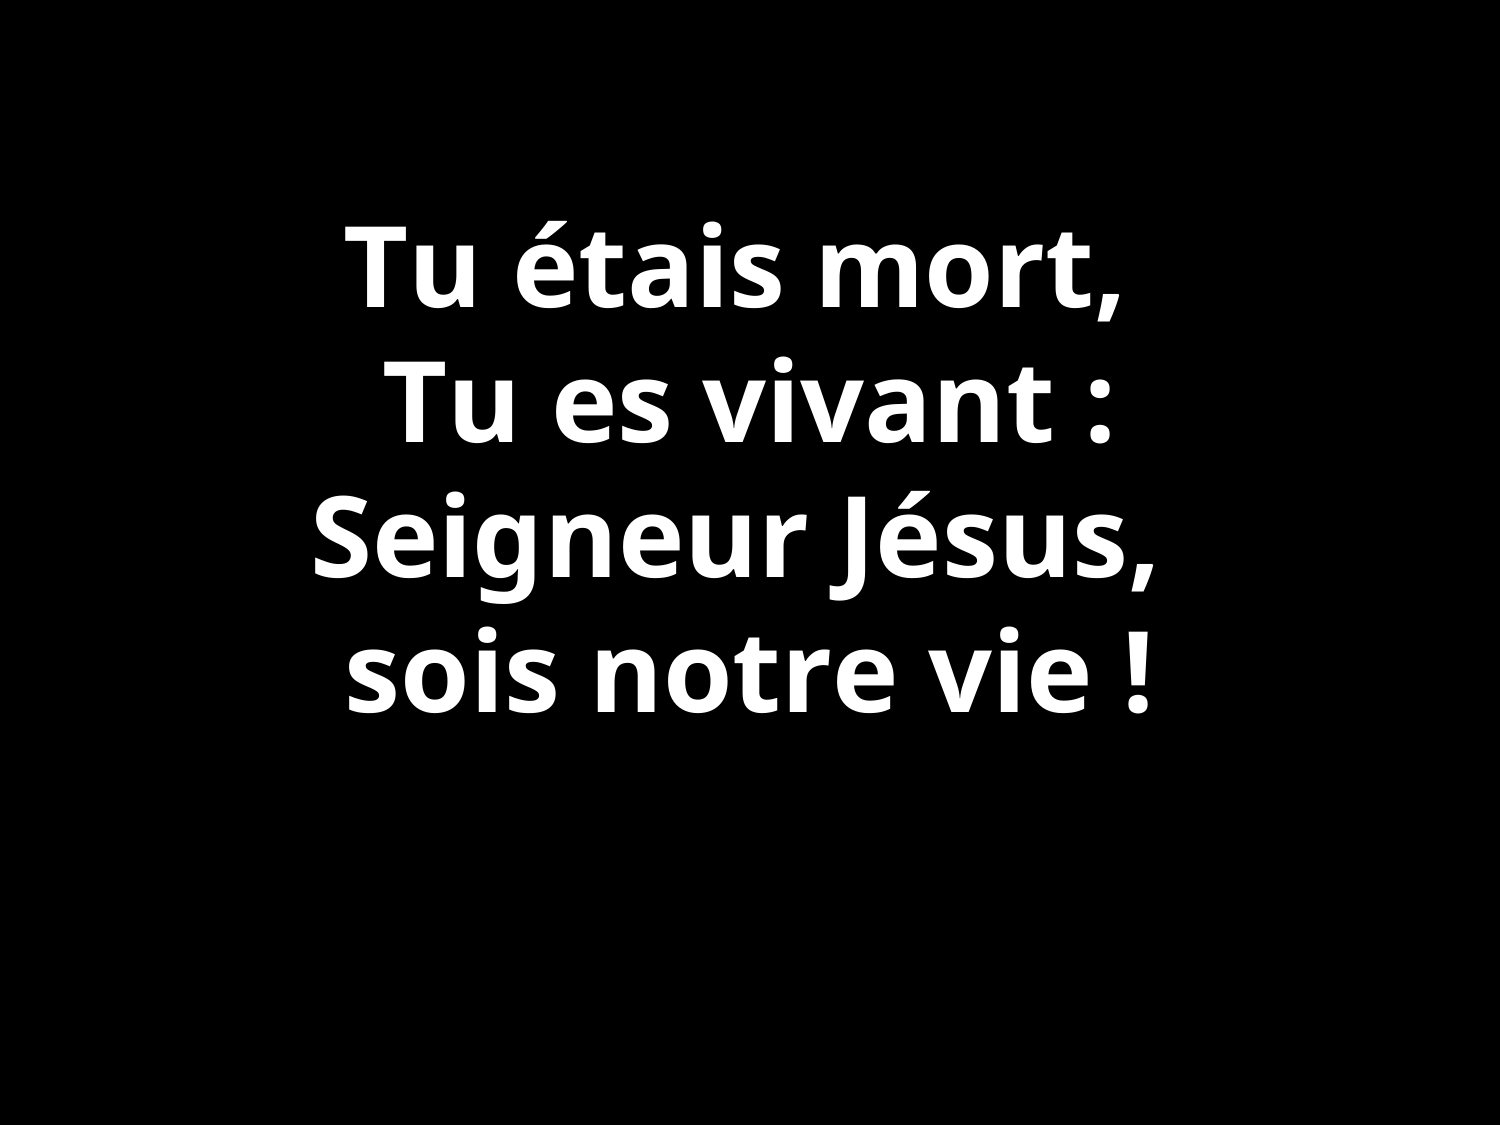

Tu étais mort,
Tu es vivant :
Seigneur Jésus,
sois notre vie !